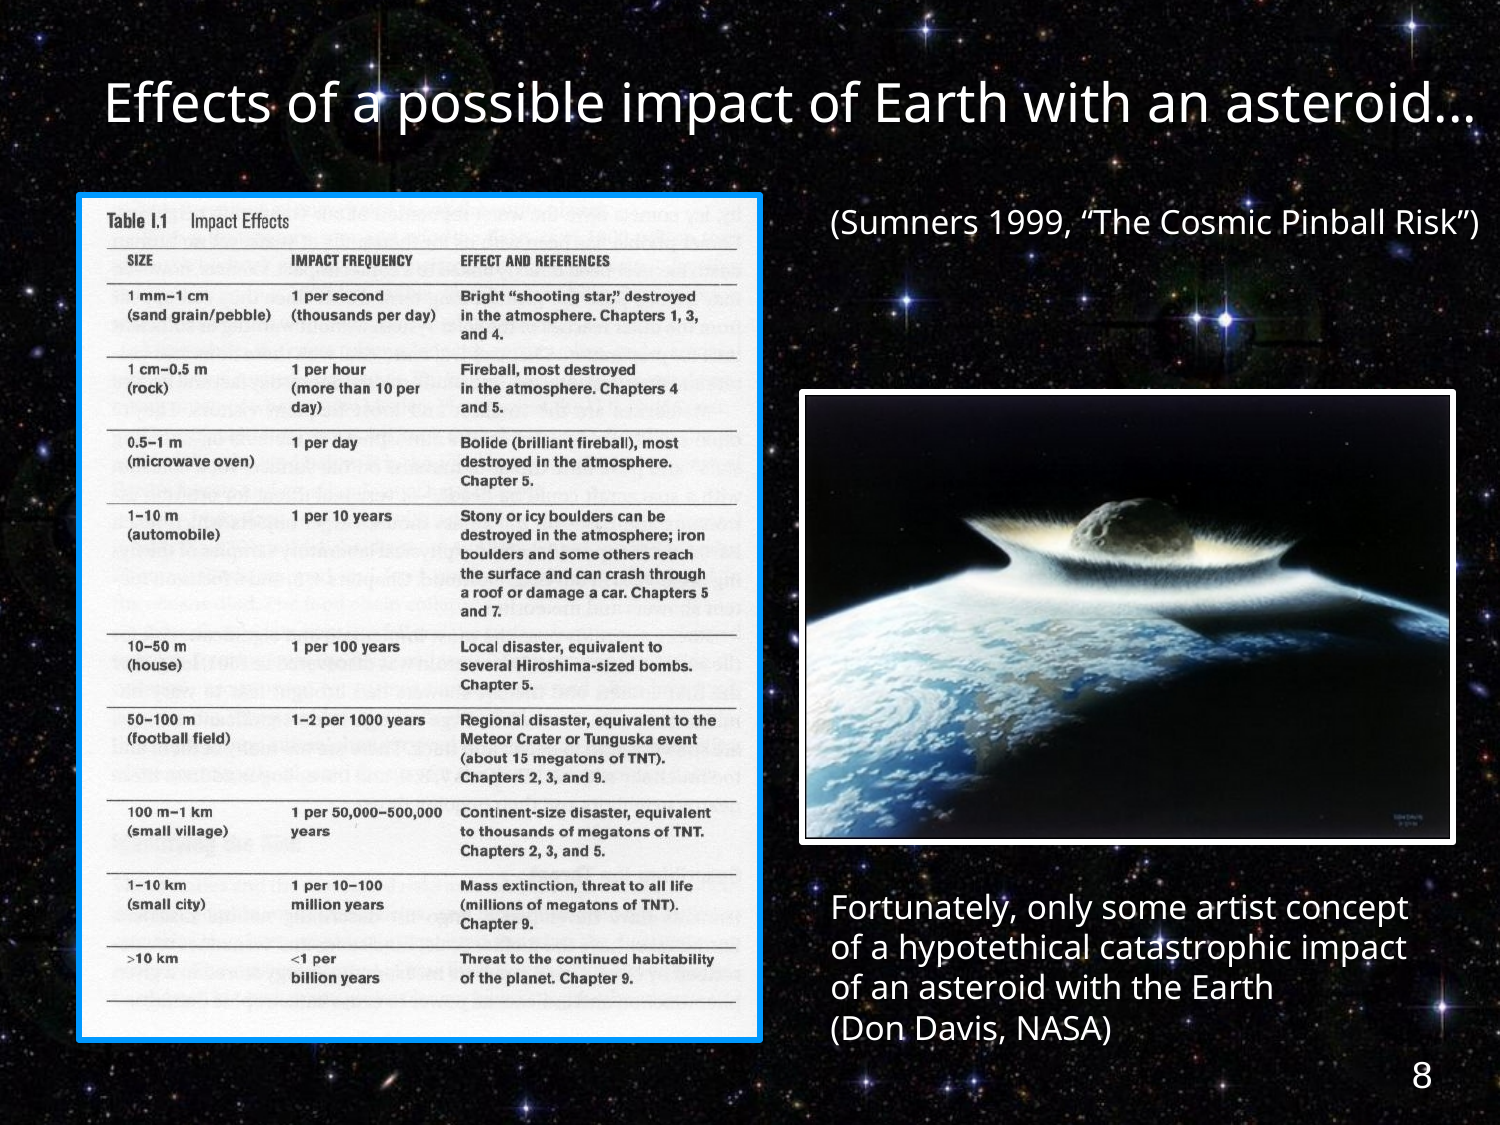

Effects of a possible impact of Earth with an asteroid...
(Sumners 1999, “The Cosmic Pinball Risk”)
Fortunately, only some artist concept
of a hypotethical catastrophic impact
of an asteroid with the Earth
(Don Davis, NASA)
8